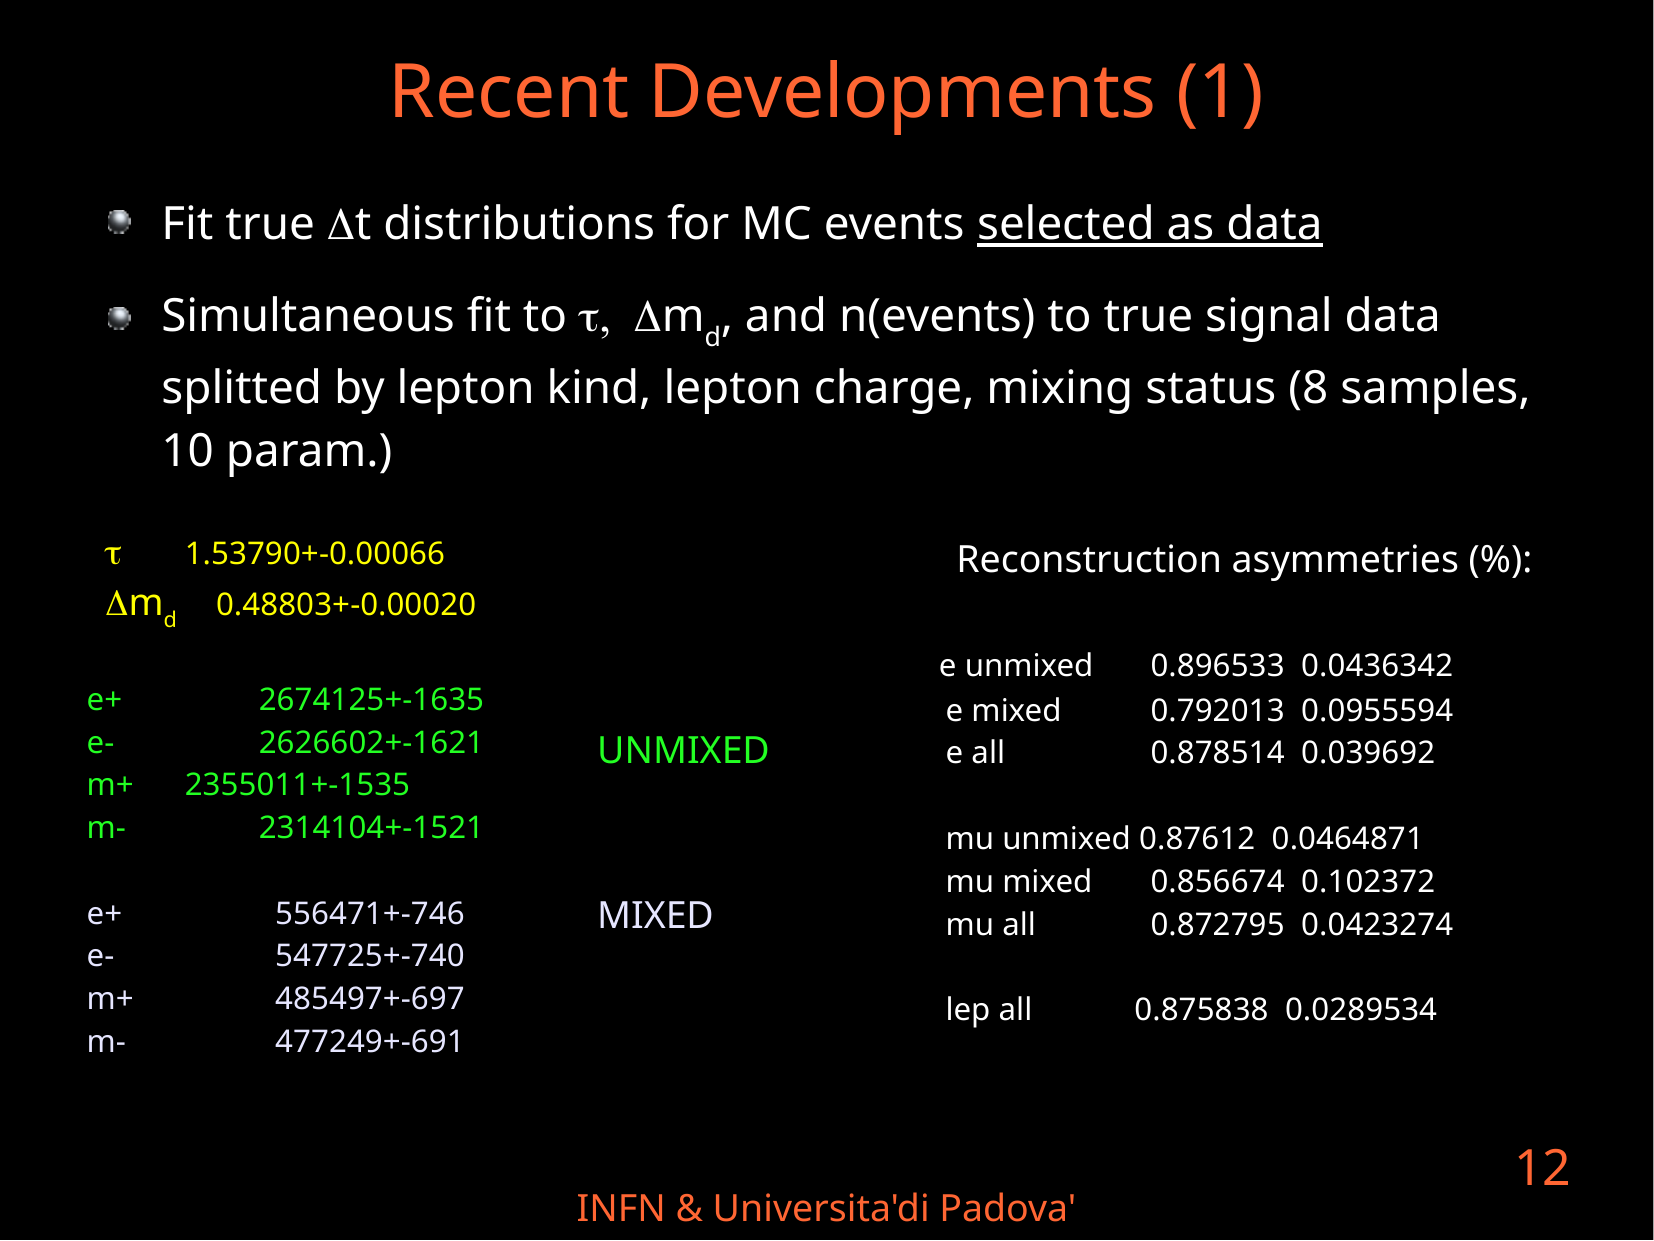

# Recent Developments (1)
Fit true Dt distributions for MC events selected as data
Simultaneous fit to t, Dmd, and n(events) to true signal data splitted by lepton kind, lepton charge, mixing status (8 samples, 10 param.)
 t 	1.53790+-0.00066
 Dmd 0.48803+-0.00020
 e+ 		2674125+-1635
 e-		2626602+-1621
 m+ 	2355011+-1535
 m- 		2314104+-1521
 e+	 	 556471+-746
 e- 	 	 547725+-740
 m+	 	 485497+-697
 m-	 	 477249+-691
UNMIXED
MIXED
Reconstruction asymmetries (%):
 e unmixed	0.896533 0.0436342
 e mixed 	0.792013 0.0955594
 e all 		0.878514 0.039692
 mu unmixed 0.87612 0.0464871
 mu mixed 	0.856674 0.102372
 mu all 	0.872795 0.0423274
 lep all	 0.875838 0.0289534